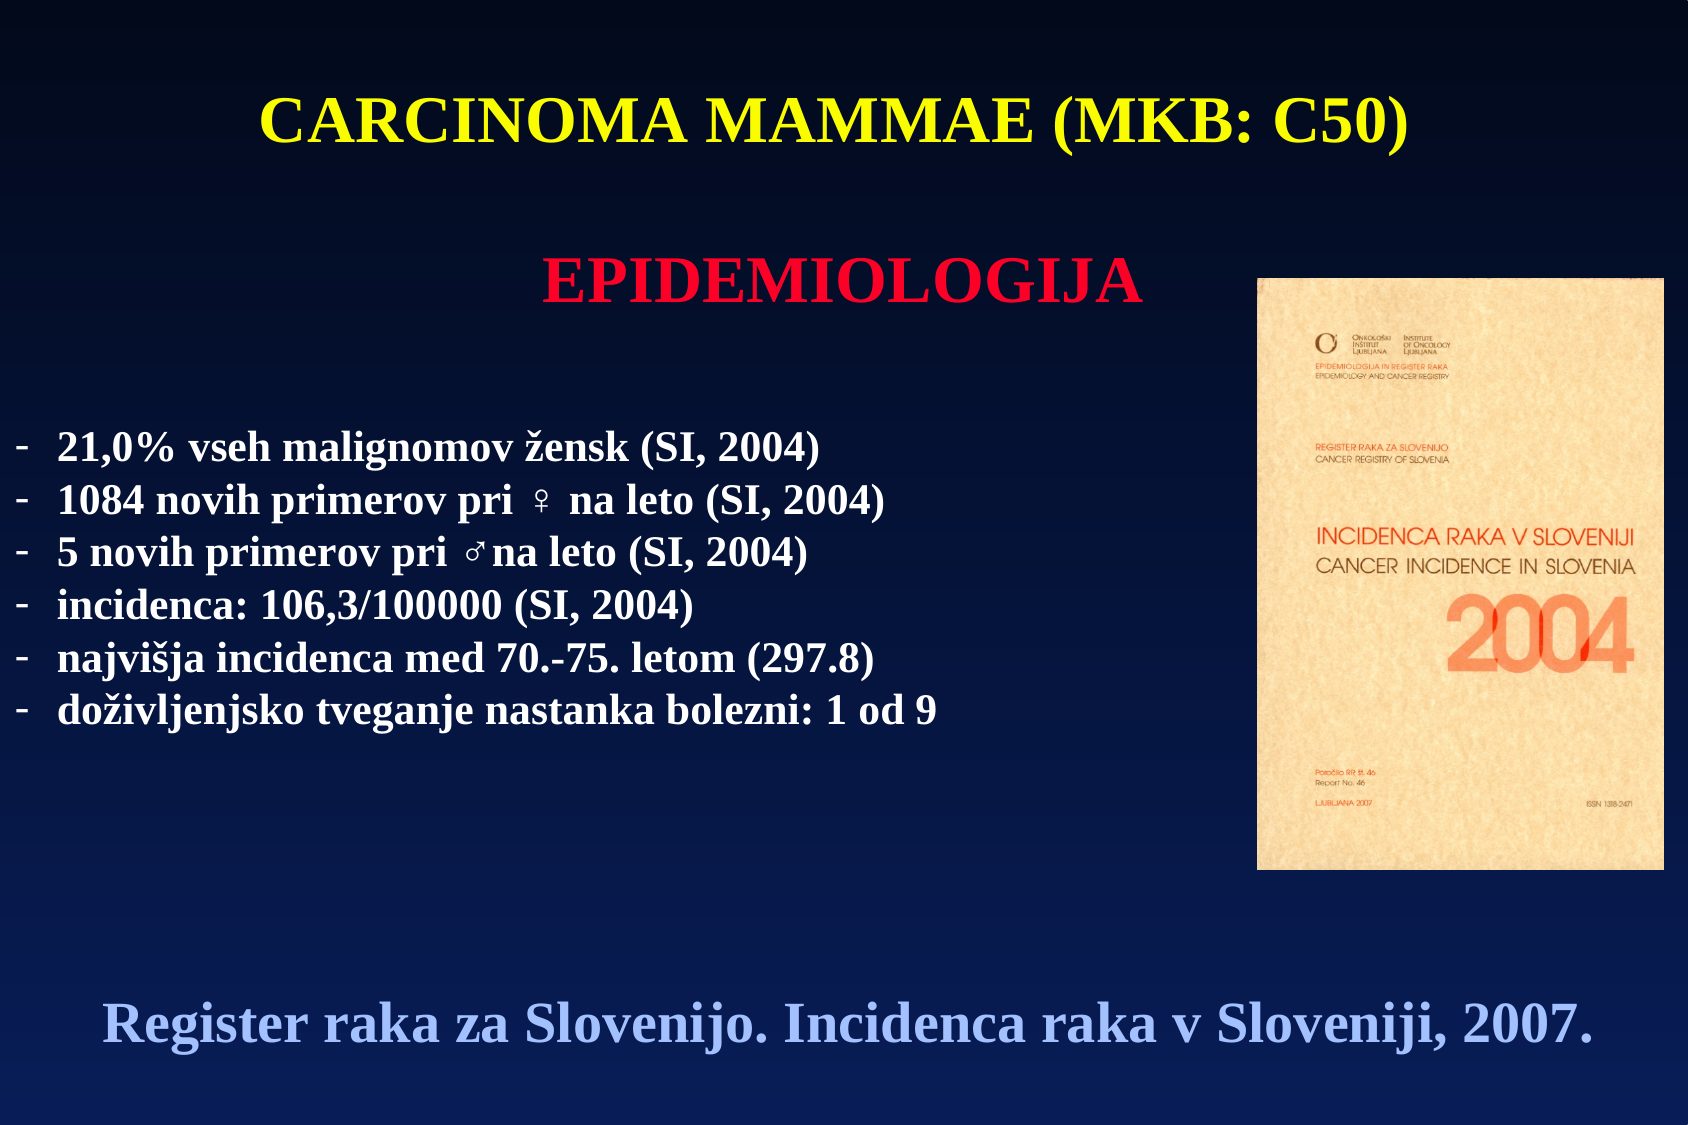

# CARCINOMA MAMMAE (MKB: C50) EPIDEMIOLOGIJA
21,0% vseh malignomov žensk (SI, 2004)
1084 novih primerov pri ♀ na leto (SI, 2004)
5 novih primerov pri ♂na leto (SI, 2004)
incidenca: 106,3/100000 (SI, 2004)
najvišja incidenca med 70.-75. letom (297.8)
doživljenjsko tveganje nastanka bolezni: 1 od 9
Register raka za Slovenijo. Incidenca raka v Sloveniji, 2007.